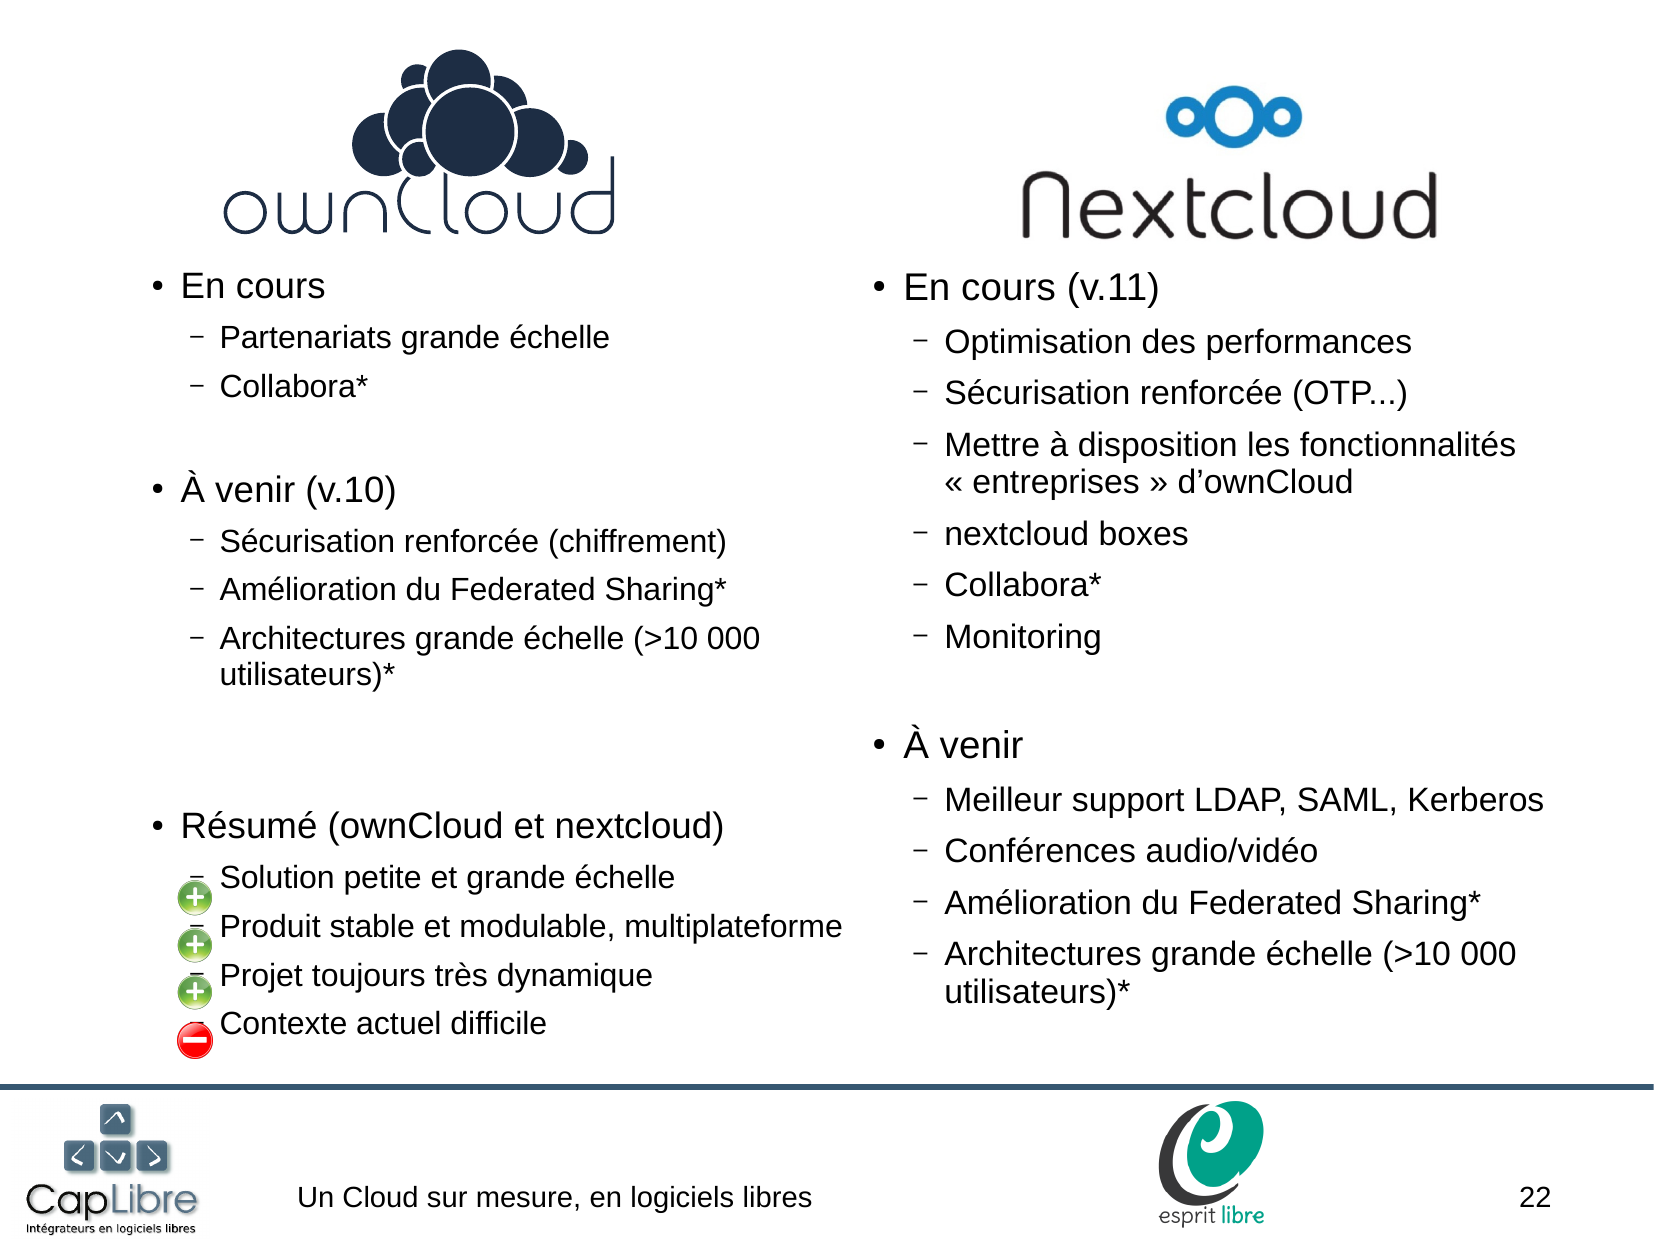

# En cours
Partenariats grande échelle
Collabora*
À venir (v.10)
Sécurisation renforcée (chiffrement)
Amélioration du Federated Sharing*
Architectures grande échelle (>10 000 utilisateurs)*
Résumé (ownCloud et nextcloud)
Solution petite et grande échelle
Produit stable et modulable, multiplateforme
Projet toujours très dynamique
Contexte actuel difficile
En cours (v.11)
Optimisation des performances
Sécurisation renforcée (OTP...)
Mettre à disposition les fonctionnalités « entreprises » d’ownCloud
nextcloud boxes
Collabora*
Monitoring
À venir
Meilleur support LDAP, SAML, Kerberos
Conférences audio/vidéo
Amélioration du Federated Sharing*
Architectures grande échelle (>10 000 utilisateurs)*
Un Cloud sur mesure, en logiciels libres